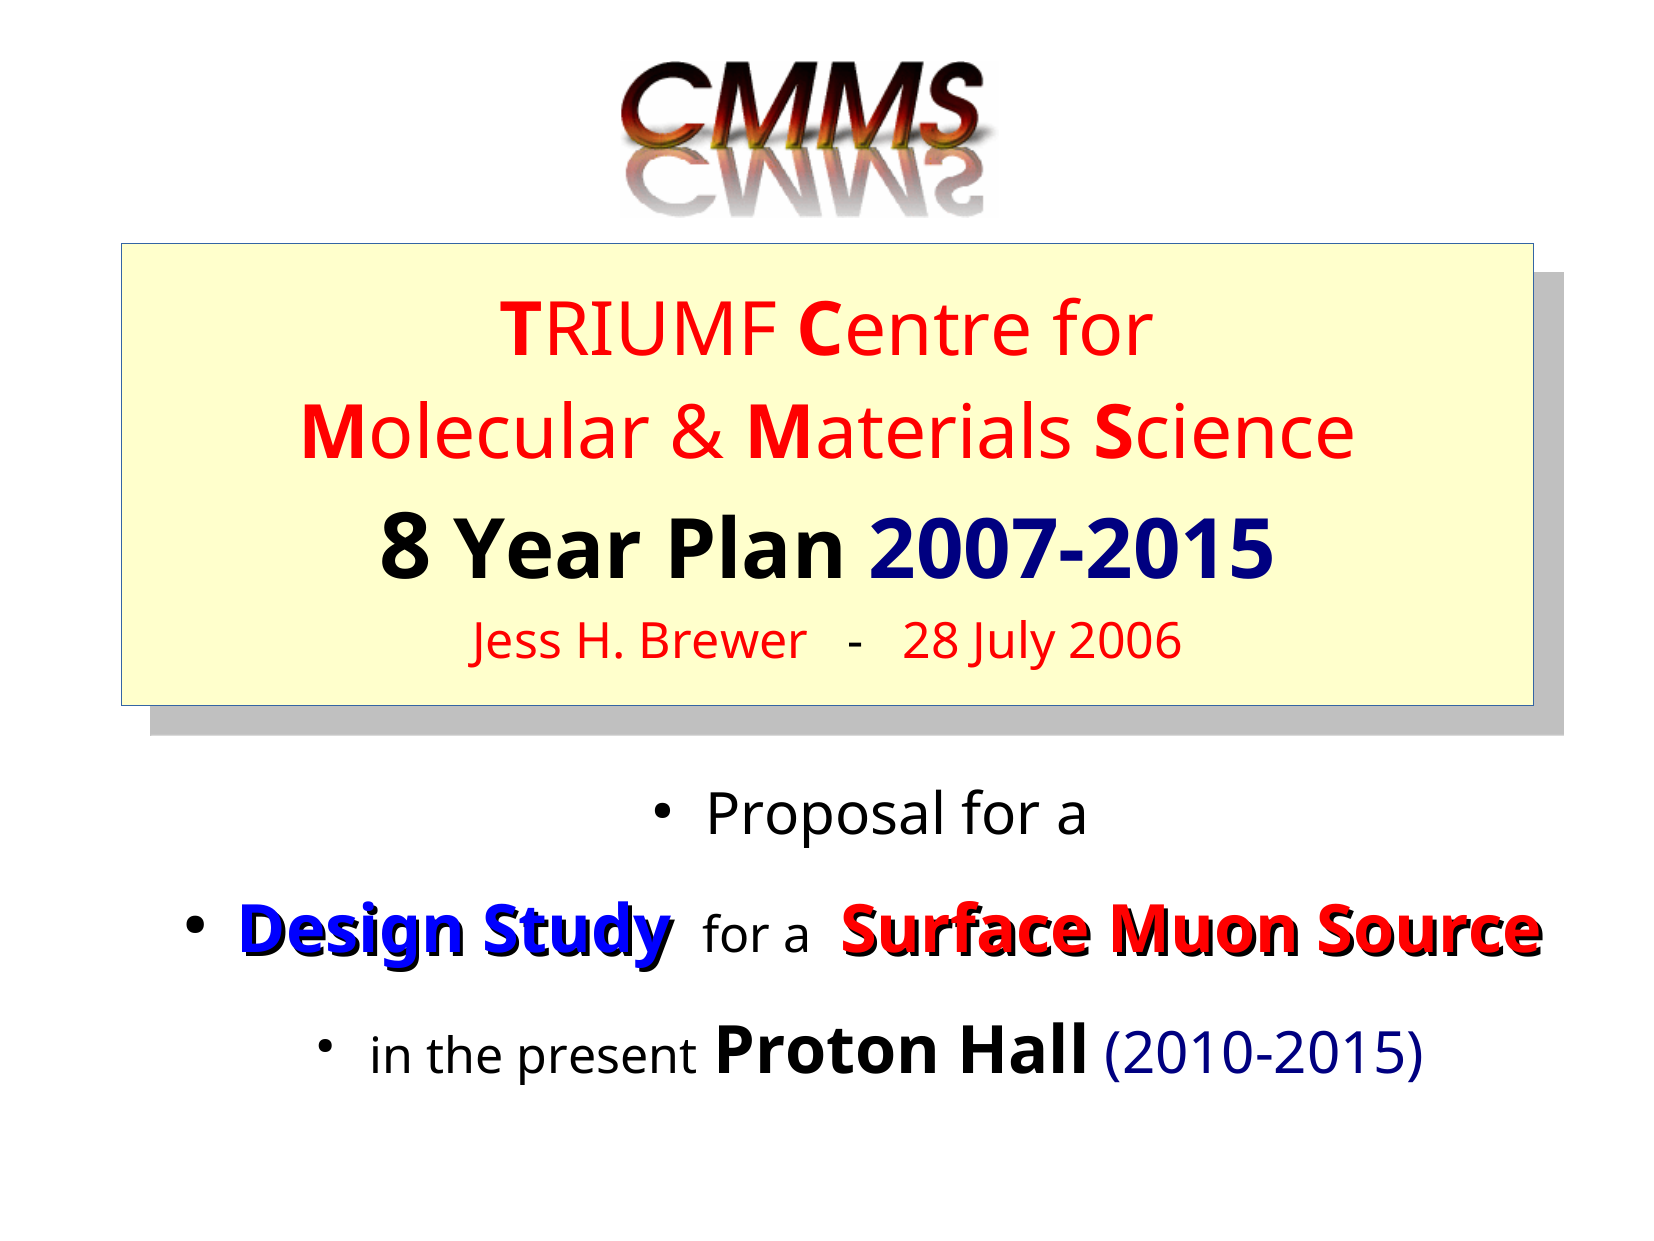

# TRIUMF Centre for Molecular & Materials Science 8 Year Plan 2007-2015 Jess H. Brewer - 28 July 2006
Proposal for a
Design Study for a Surface Muon Source
in the present Proton Hall (2010-2015)